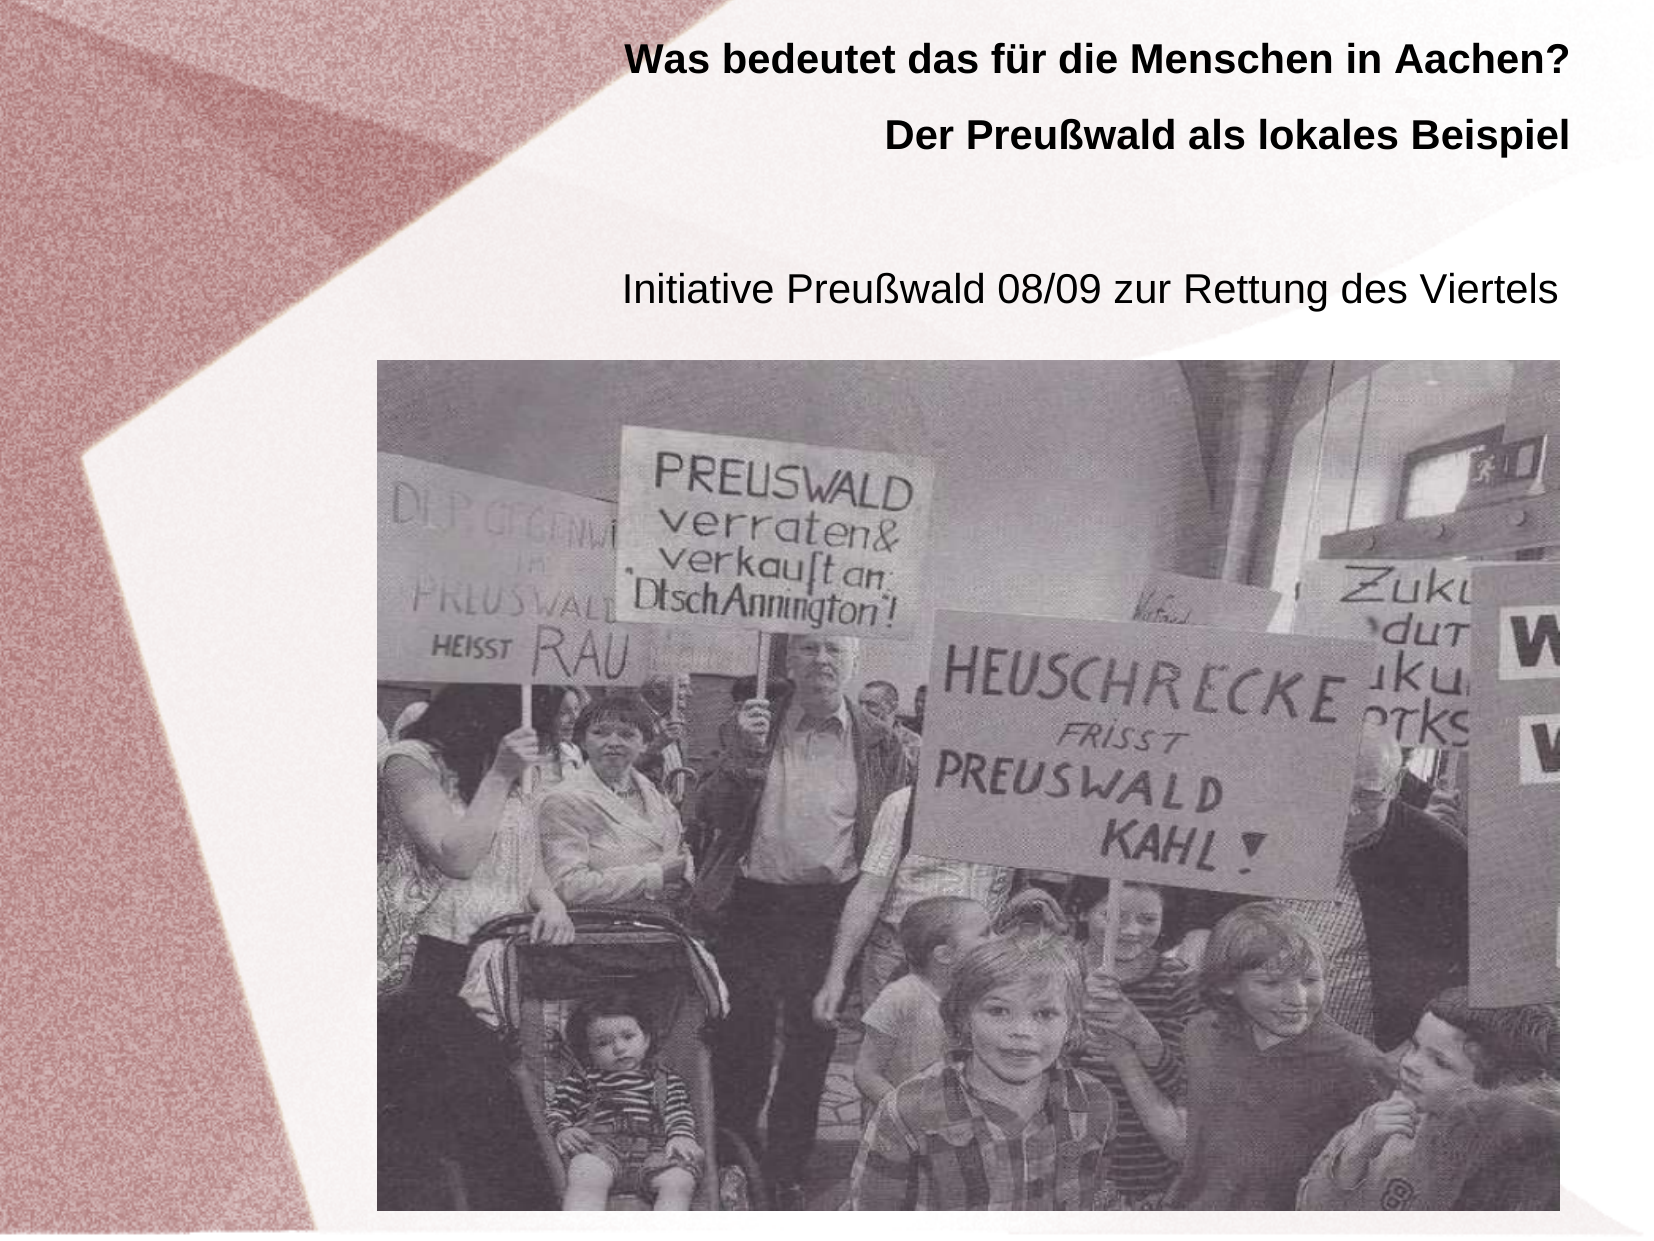

# Was bedeutet das für die Menschen in Aachen?
 Der Preußwald als lokales Beispiel
Initiative Preußwald 08/09 zur Rettung des Viertels